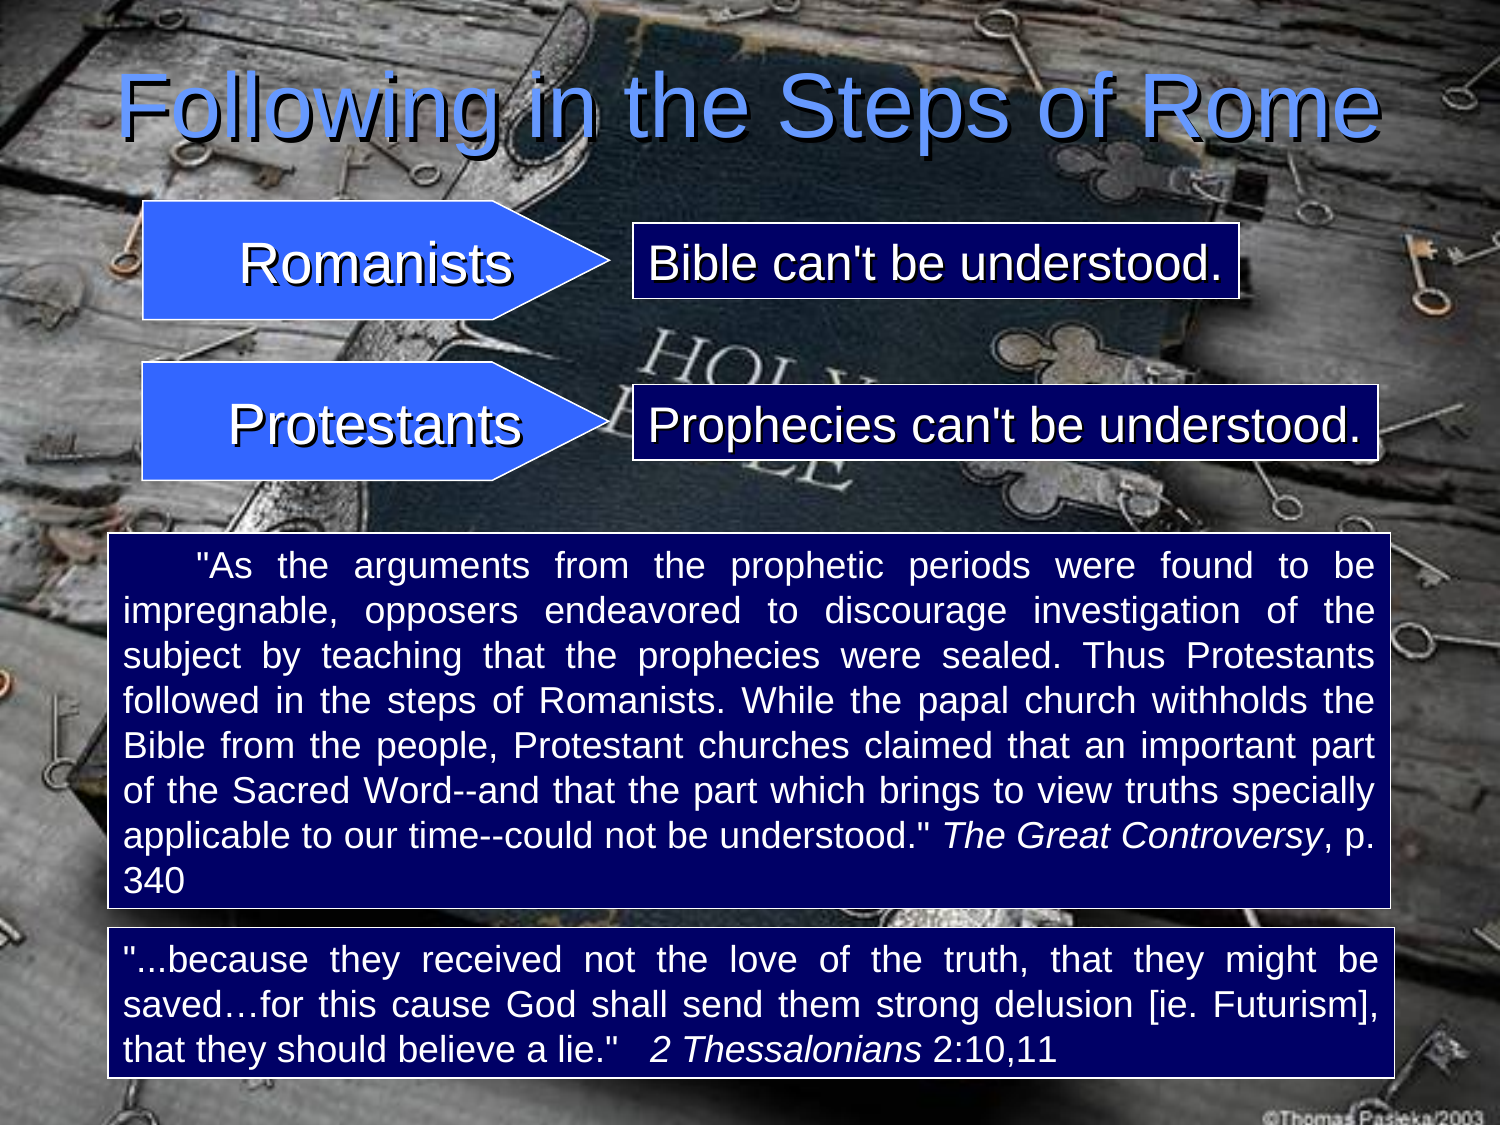

# Following in the Steps of Rome
Romanists
Bible can't be understood.
Protestants
Prophecies can't be understood.
 "As the arguments from the prophetic periods were found to be impregnable, opposers endeavored to discourage investigation of the subject by teaching that the prophecies were sealed. Thus Protestants followed in the steps of Romanists. While the papal church withholds the Bible from the people, Protestant churches claimed that an important part of the Sacred Word--and that the part which brings to view truths specially applicable to our time--could not be understood." The Great Controversy, p. 340
"...because they received not the love of the truth, that they might be saved…for this cause God shall send them strong delusion [ie. Futurism], that they should believe a lie." 2 Thessalonians 2:10,11